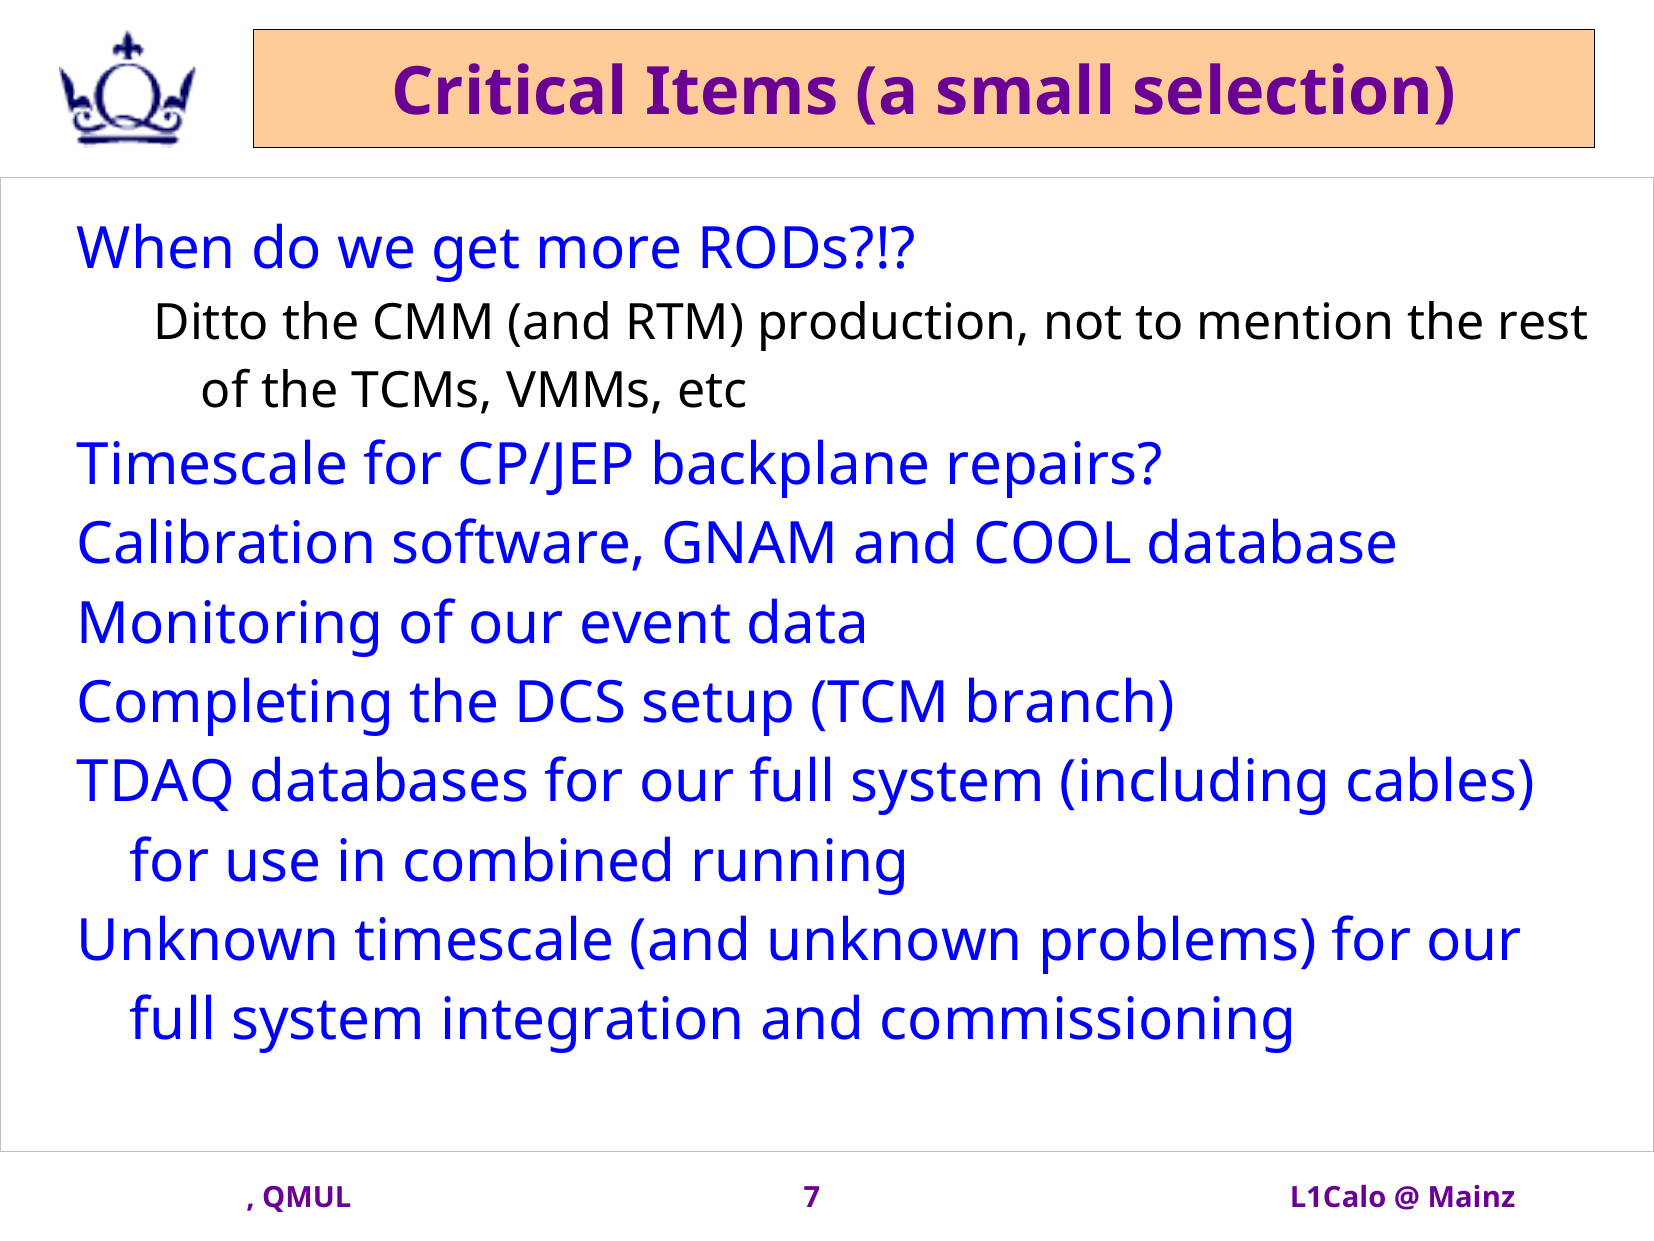

# Critical Items (a small selection)
When do we get more RODs?!?
Ditto the CMM (and RTM) production, not to mention the rest of the TCMs, VMMs, etc
Timescale for CP/JEP backplane repairs?
Calibration software, GNAM and COOL database
Monitoring of our event data
Completing the DCS setup (TCM branch)
TDAQ databases for our full system (including cables) for use in combined running
Unknown timescale (and unknown problems) for our full system integration and commissioning